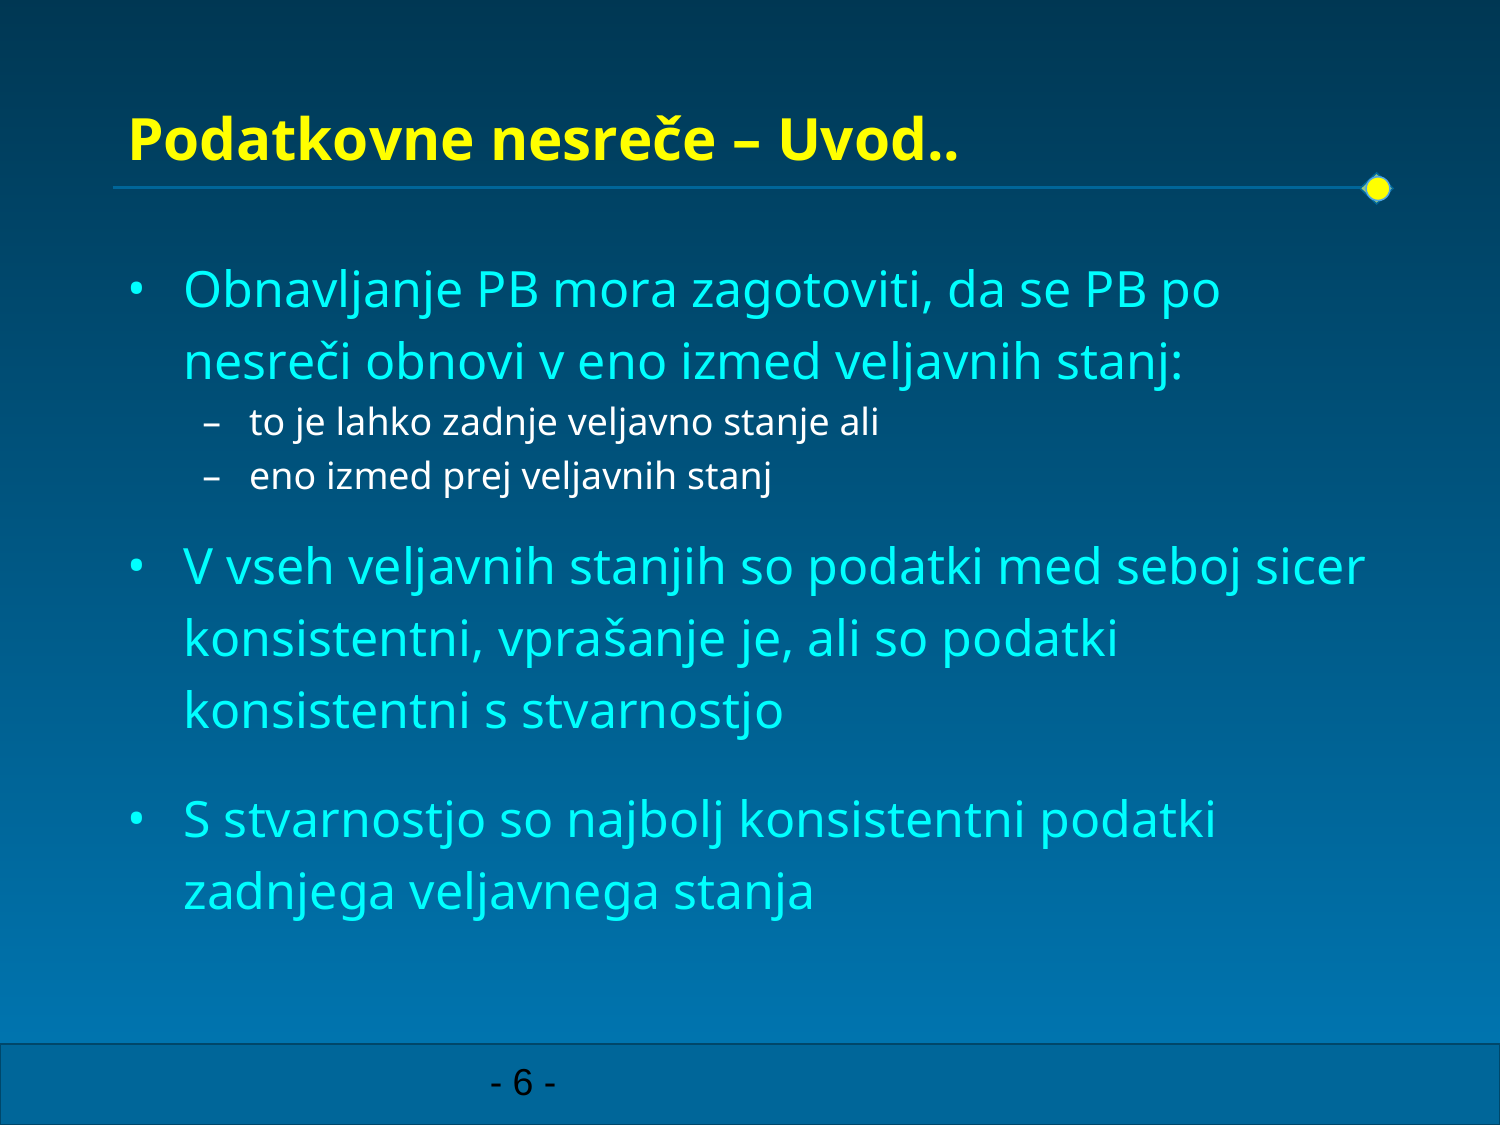

# Podatkovne nesreče – Uvod..
Obnavljanje PB mora zagotoviti, da se PB po nesreči obnovi v eno izmed veljavnih stanj:
to je lahko zadnje veljavno stanje ali
eno izmed prej veljavnih stanj
V vseh veljavnih stanjih so podatki med seboj sicer konsistentni, vprašanje je, ali so podatki konsistentni s stvarnostjo
S stvarnostjo so najbolj konsistentni podatki zadnjega veljavnega stanja